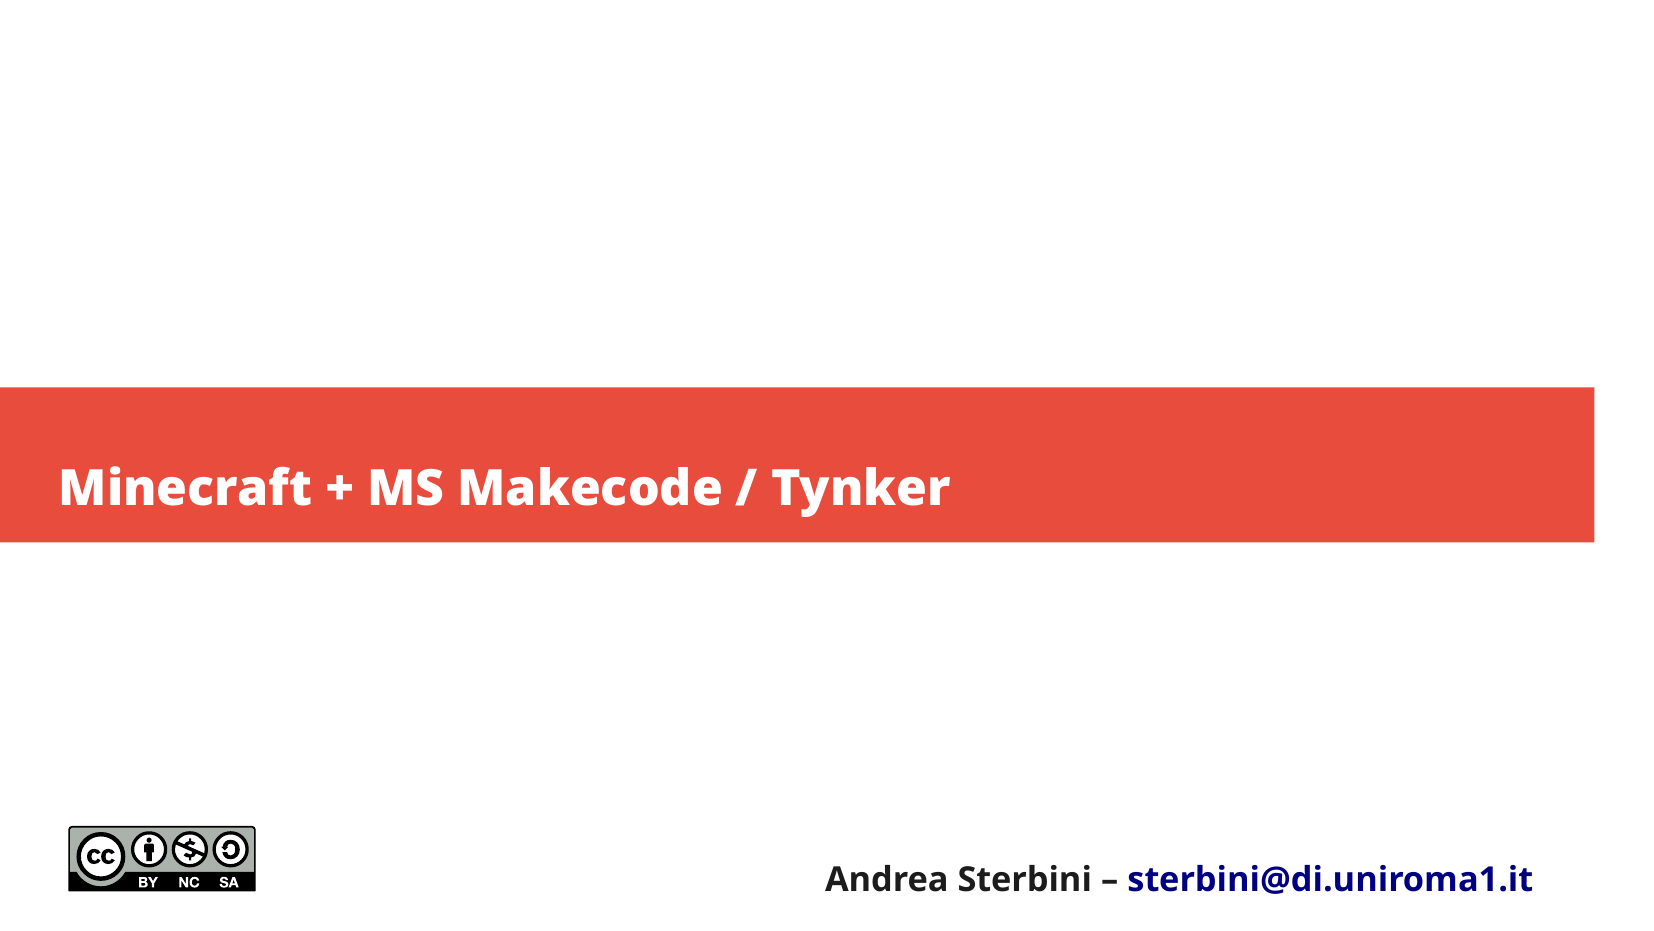

# Minecraft + MS Makecode / Tynker
									 Andrea Sterbini – sterbini@di.uniroma1.it